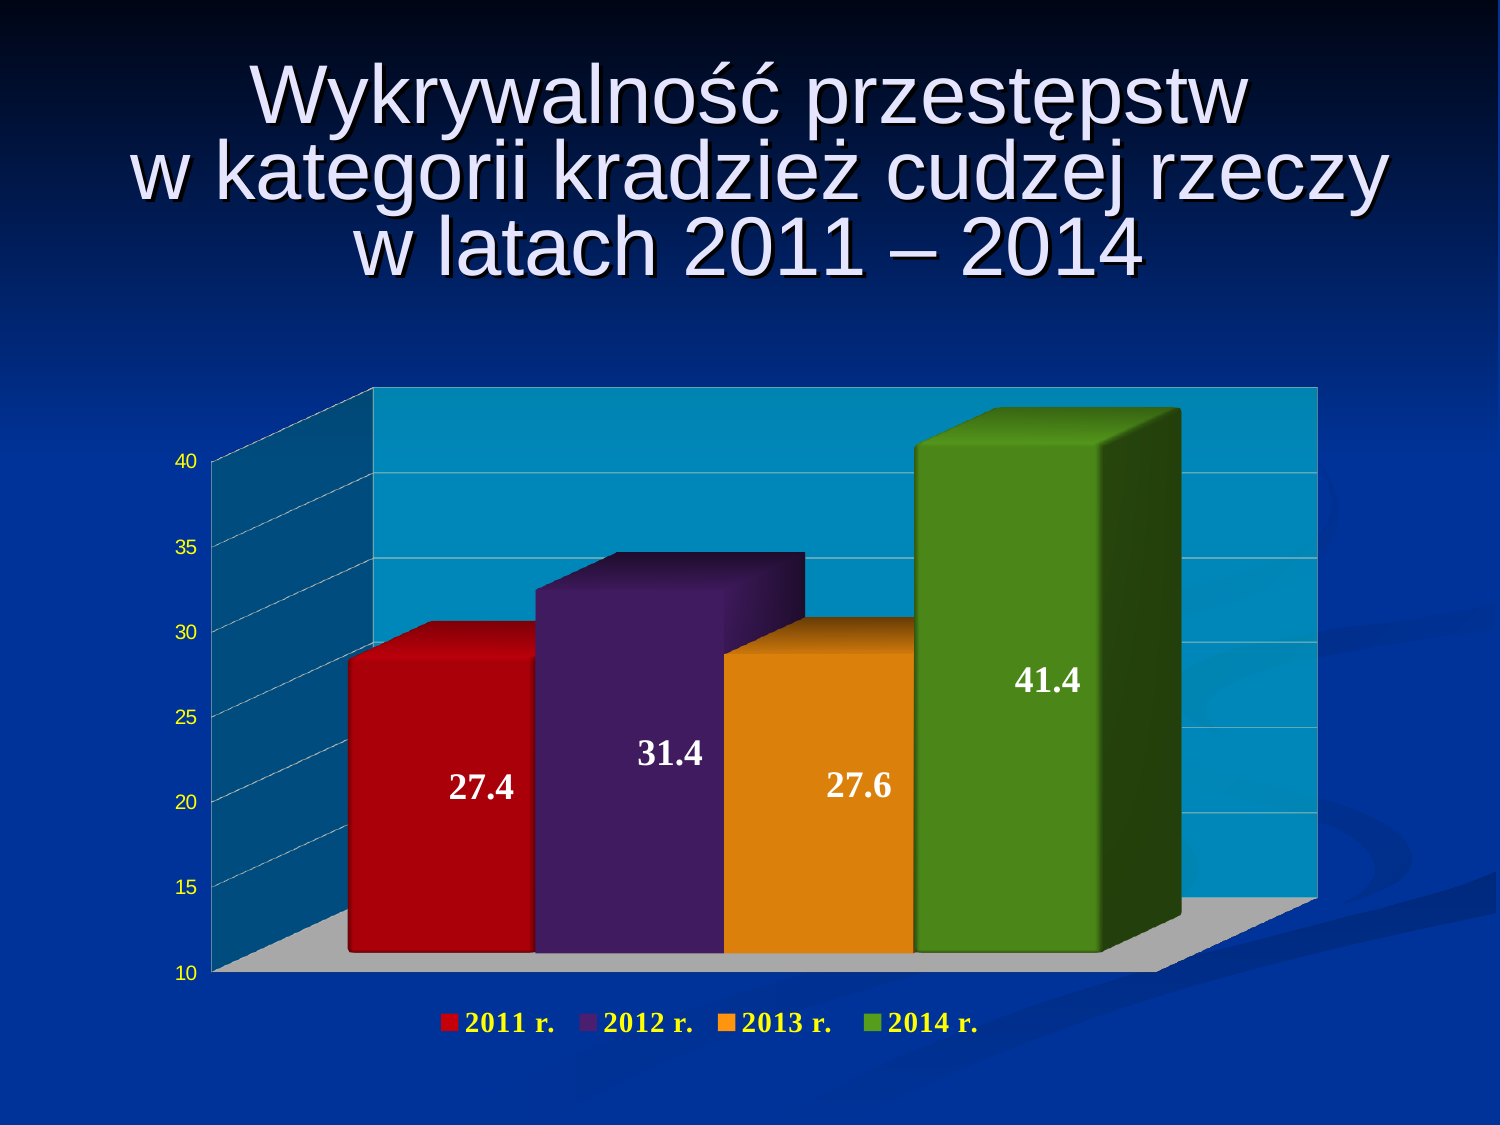

# Wykrywalność przestępstw w kategorii kradzież cudzej rzeczy w latach 2011 – 2014
[unsupported chart]